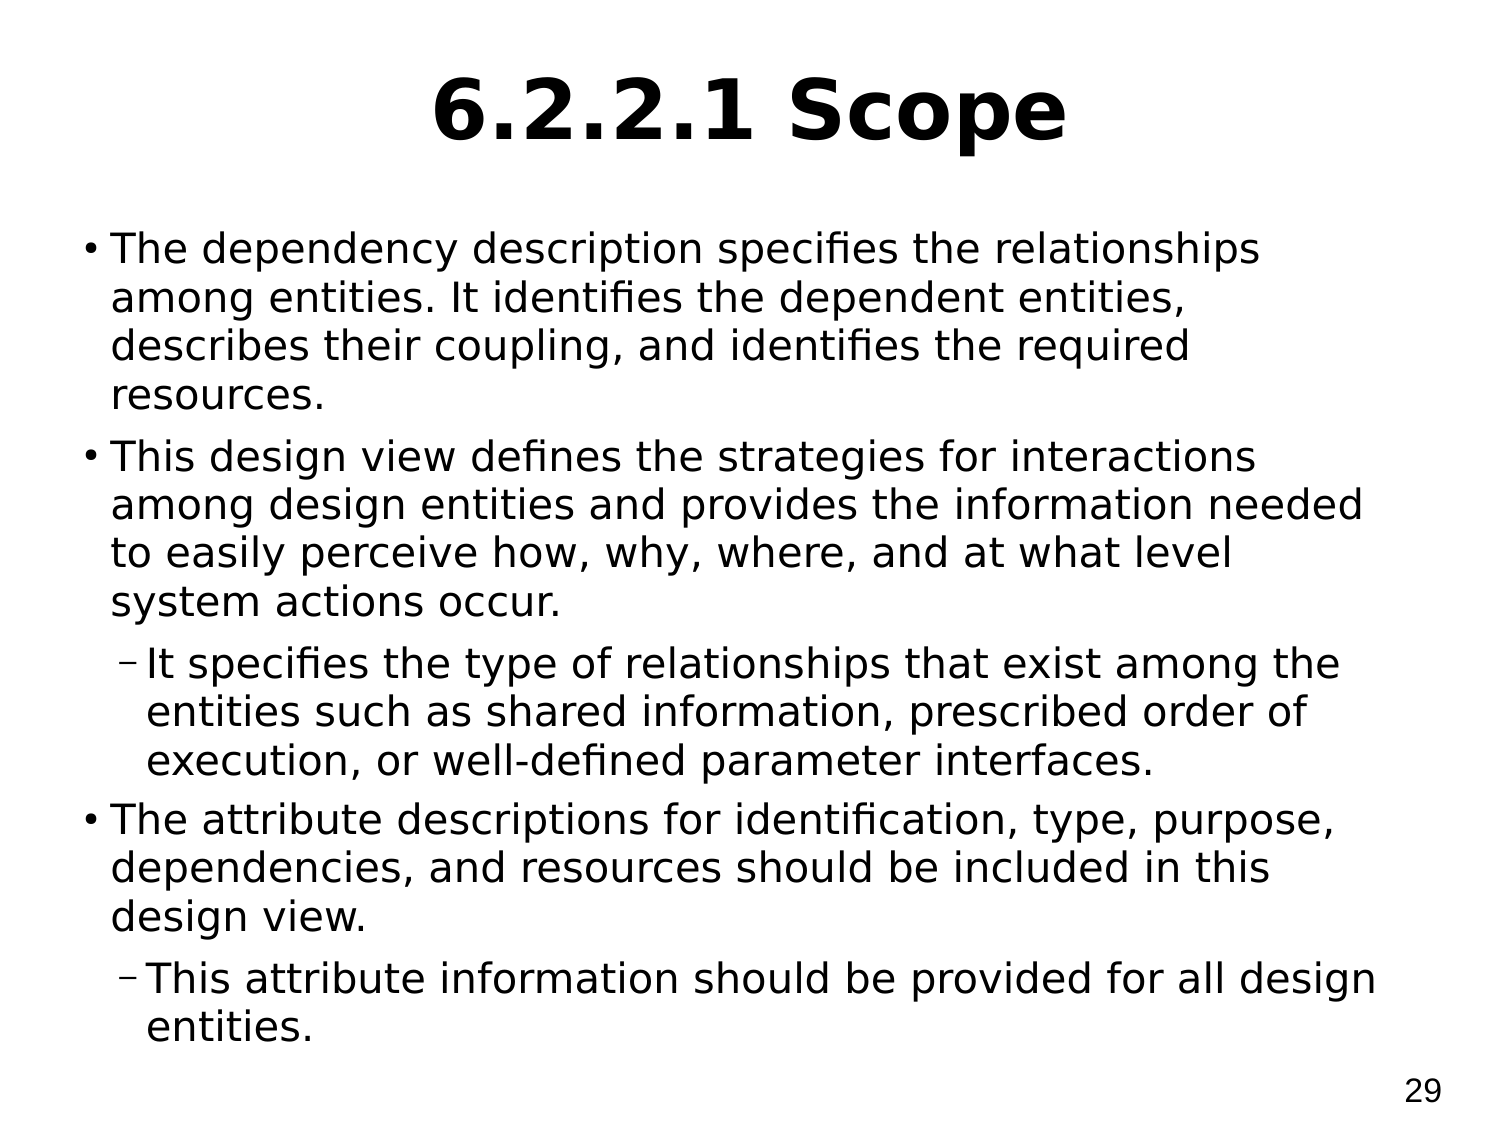

# 6.2.2.1 Scope
The dependency description specifies the relationships among entities. It identifies the dependent entities, describes their coupling, and identifies the required resources.
This design view defines the strategies for interactions among design entities and provides the information needed to easily perceive how, why, where, and at what level system actions occur.
It specifies the type of relationships that exist among the entities such as shared information, prescribed order of execution, or well-defined parameter interfaces.
The attribute descriptions for identification, type, purpose, dependencies, and resources should be included in this design view.
This attribute information should be provided for all design entities.